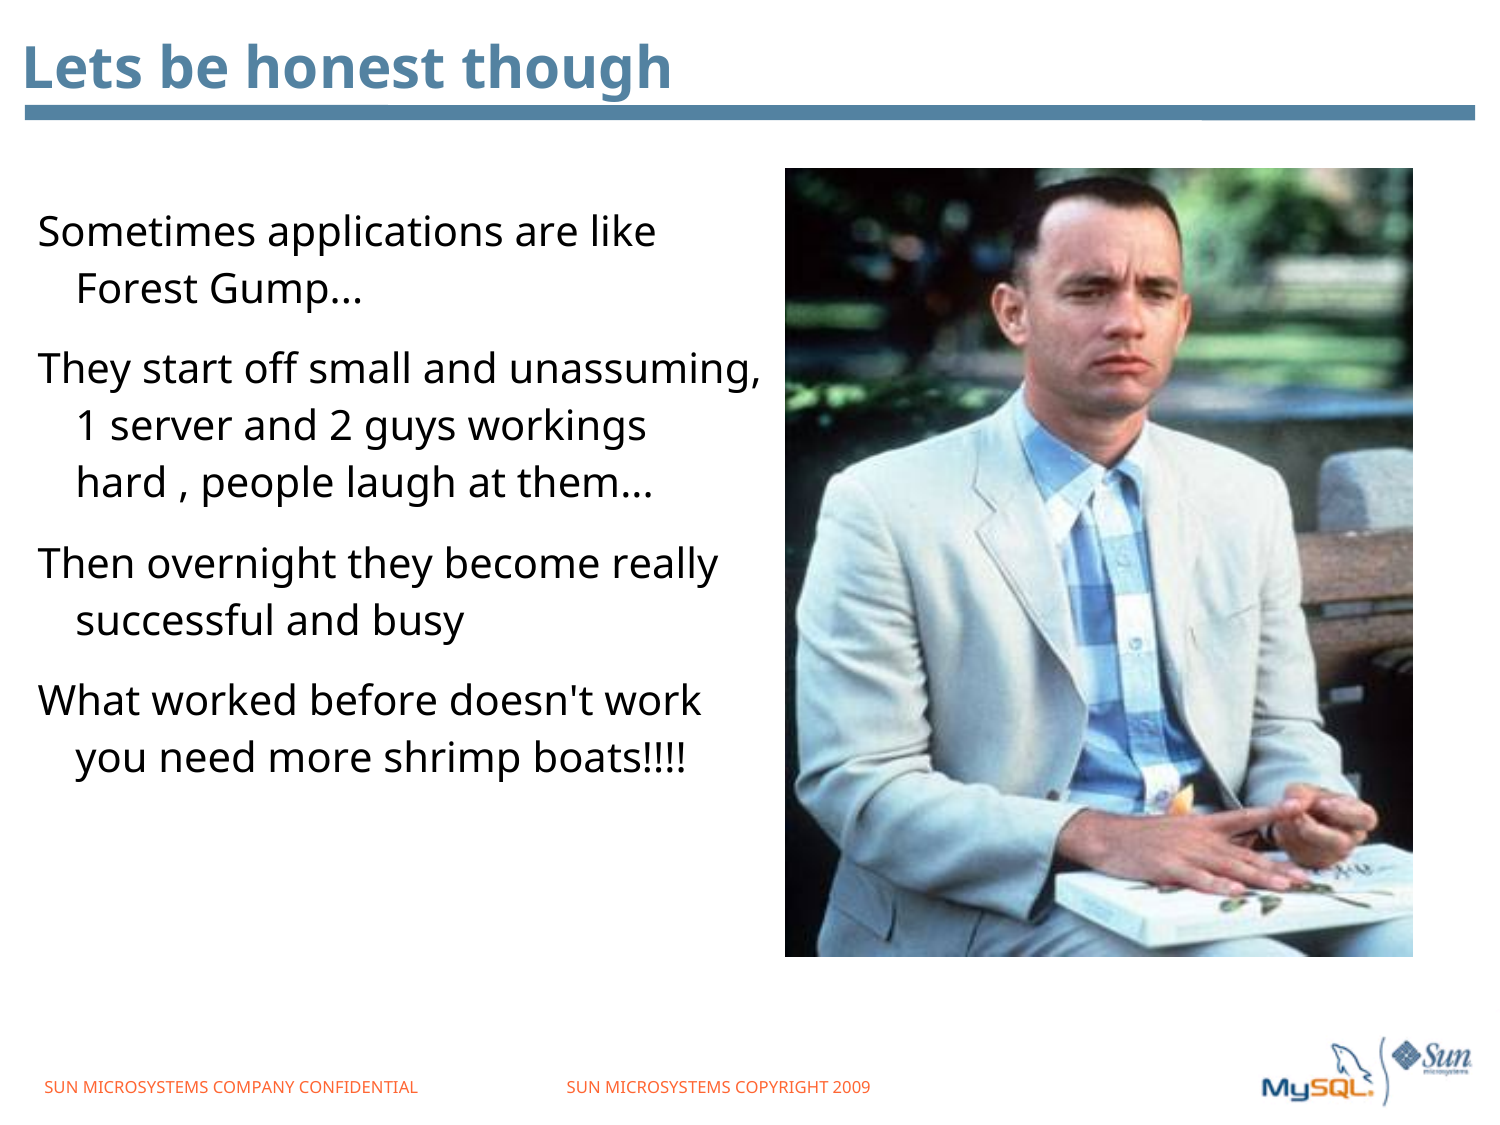

# Lets be honest though
Sometimes applications are like Forest Gump...
They start off small and unassuming, 1 server and 2 guys workings hard , people laugh at them...
Then overnight they become really successful and busy
What worked before doesn't work you need more shrimp boats!!!!